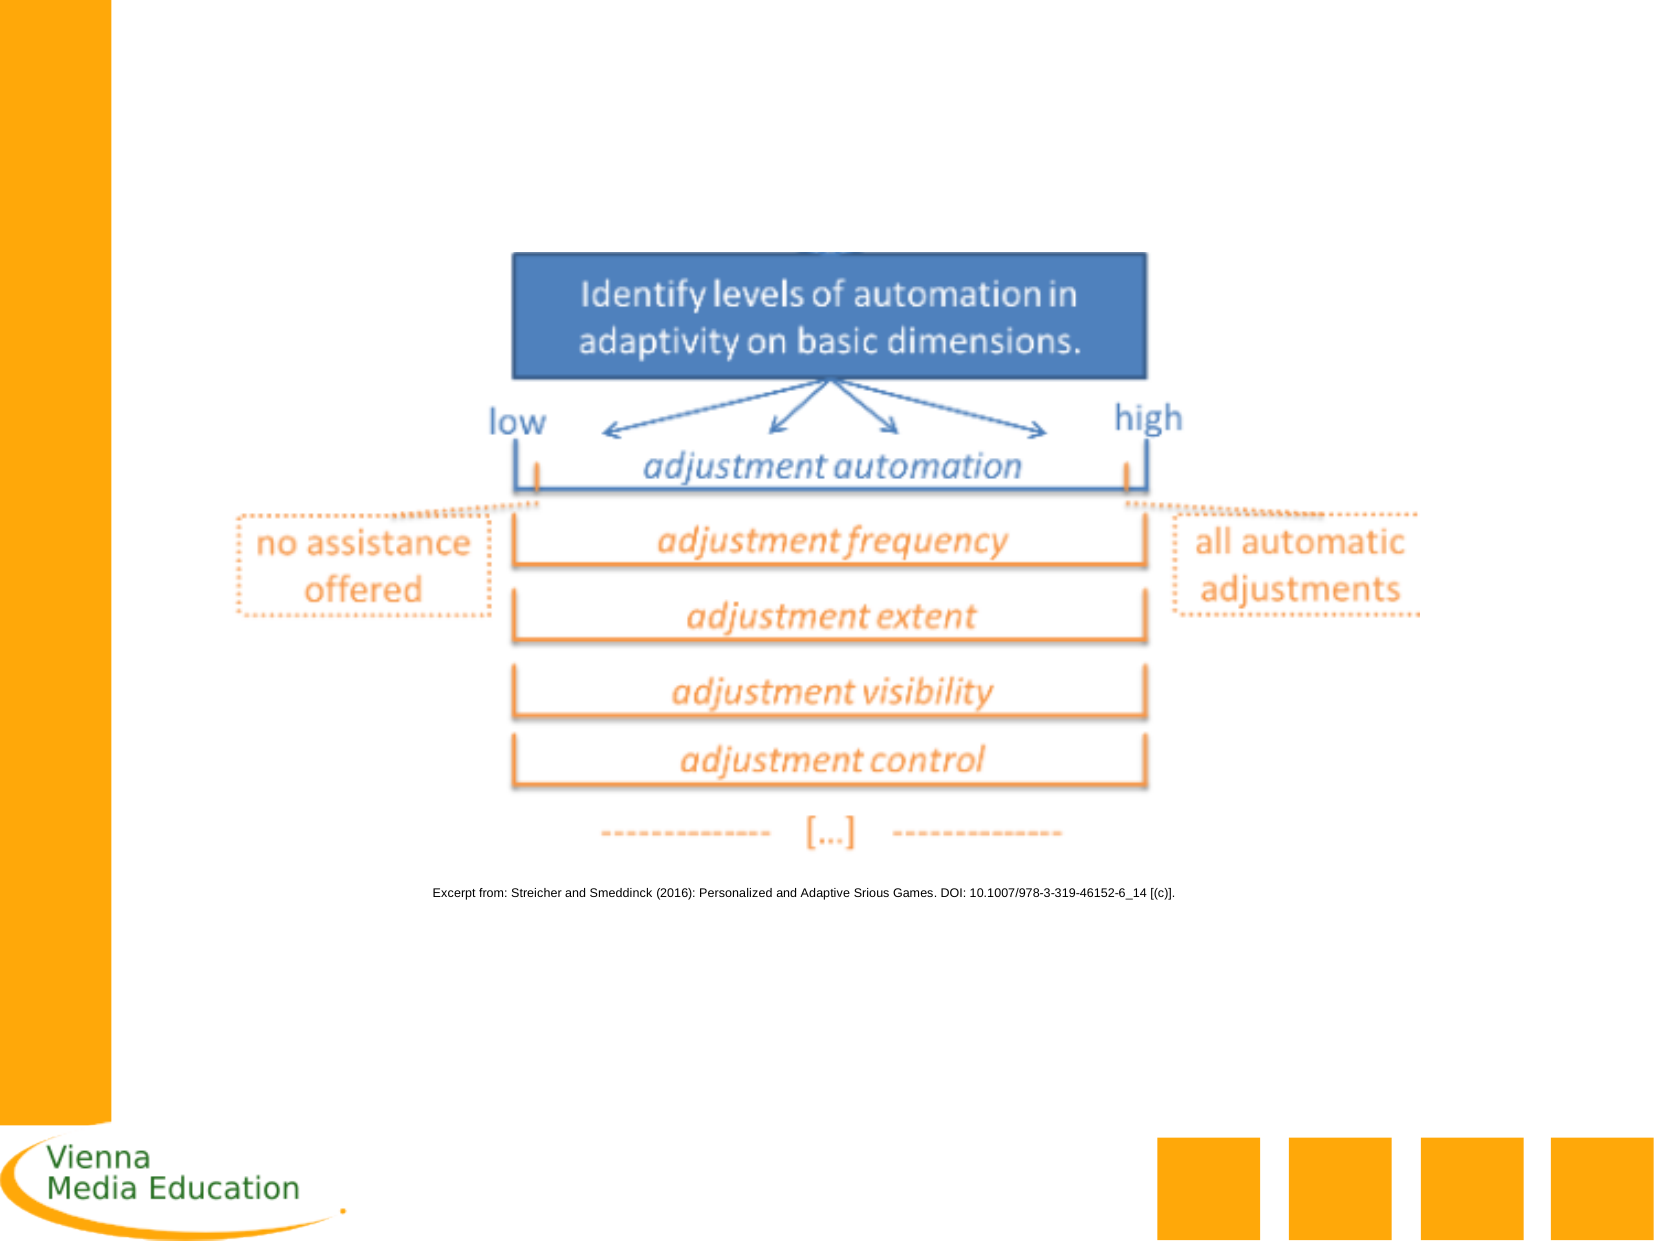

Excerpt from: Streicher and Smeddinck (2016): Personalized and Adaptive Srious Games. DOI: 10.1007/978-3-319-46152-6_14 [(c)].